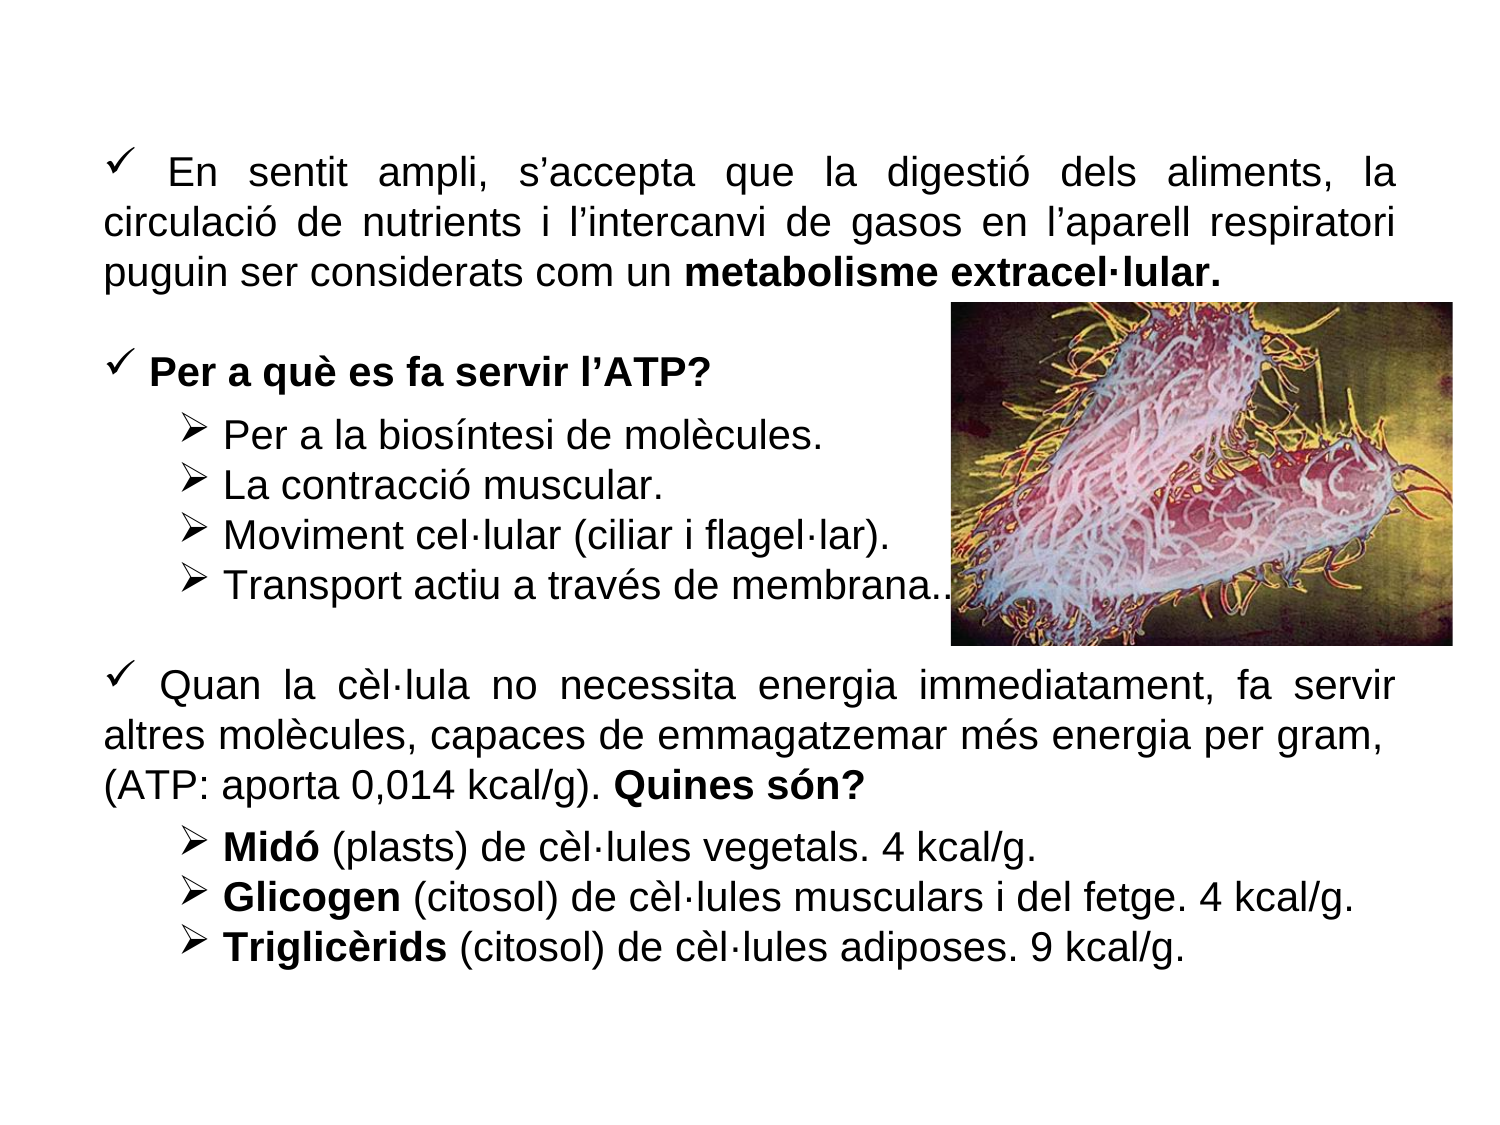

En sentit ampli, s’accepta que la digestió dels aliments, la circulació de nutrients i l’intercanvi de gasos en l’aparell respiratori puguin ser considerats com un metabolisme extracel·lular.
 Per a què es fa servir l’ATP?
 Per a la biosíntesi de molècules.
 La contracció muscular.
 Moviment cel·lular (ciliar i flagel·lar).
 Transport actiu a través de membrana...
 Quan la cèl·lula no necessita energia immediatament, fa servir altres molècules, capaces de emmagatzemar més energia per gram, (ATP: aporta 0,014 kcal/g). Quines són?
 Midó (plasts) de cèl·lules vegetals. 4 kcal/g.
 Glicogen (citosol) de cèl·lules musculars i del fetge. 4 kcal/g.
 Triglicèrids (citosol) de cèl·lules adiposes. 9 kcal/g.